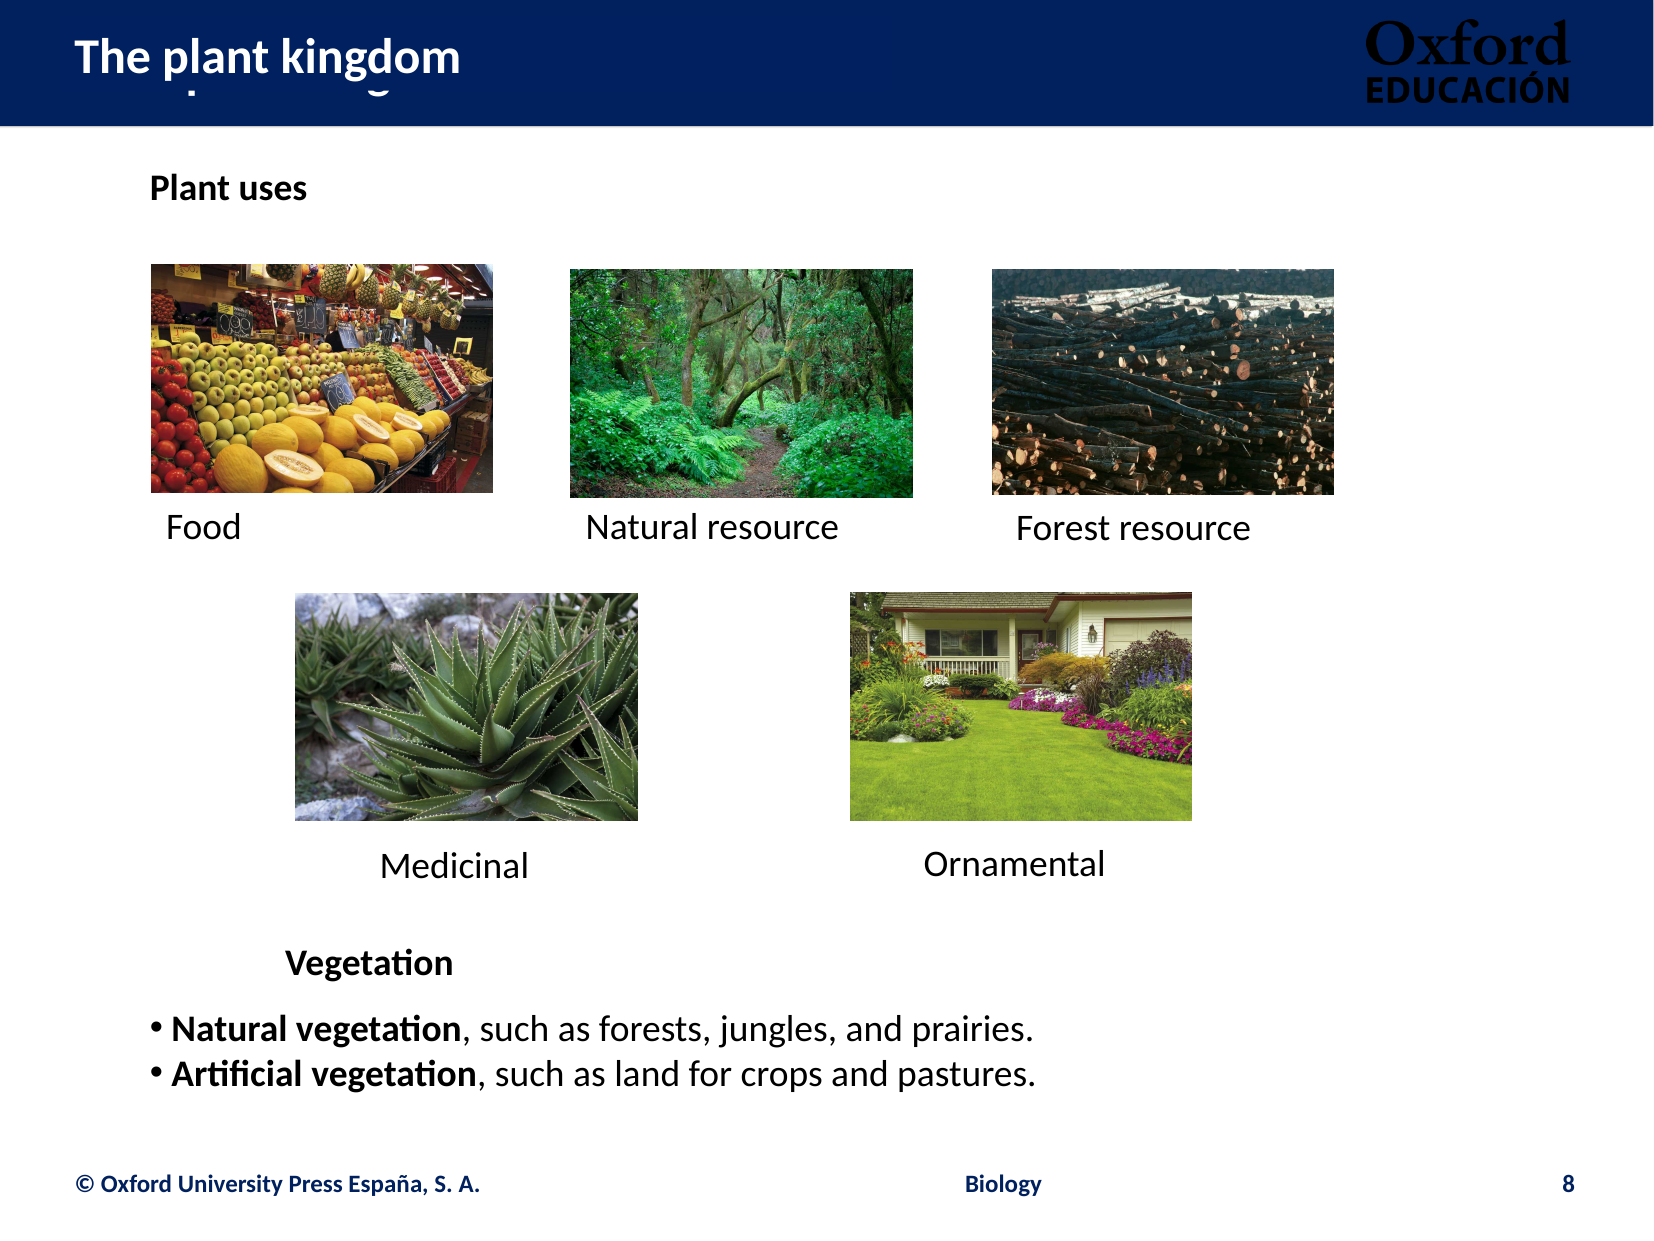

The plant kingdom
Plant uses
Food
Natural resource
Forest resource
 Ornamental
 Medicinal
Vegetation
 Natural vegetation, such as forests, jungles, and prairies.
 Artificial vegetation, such as land for crops and pastures.
© Oxford University Press España, S. A.
Biology